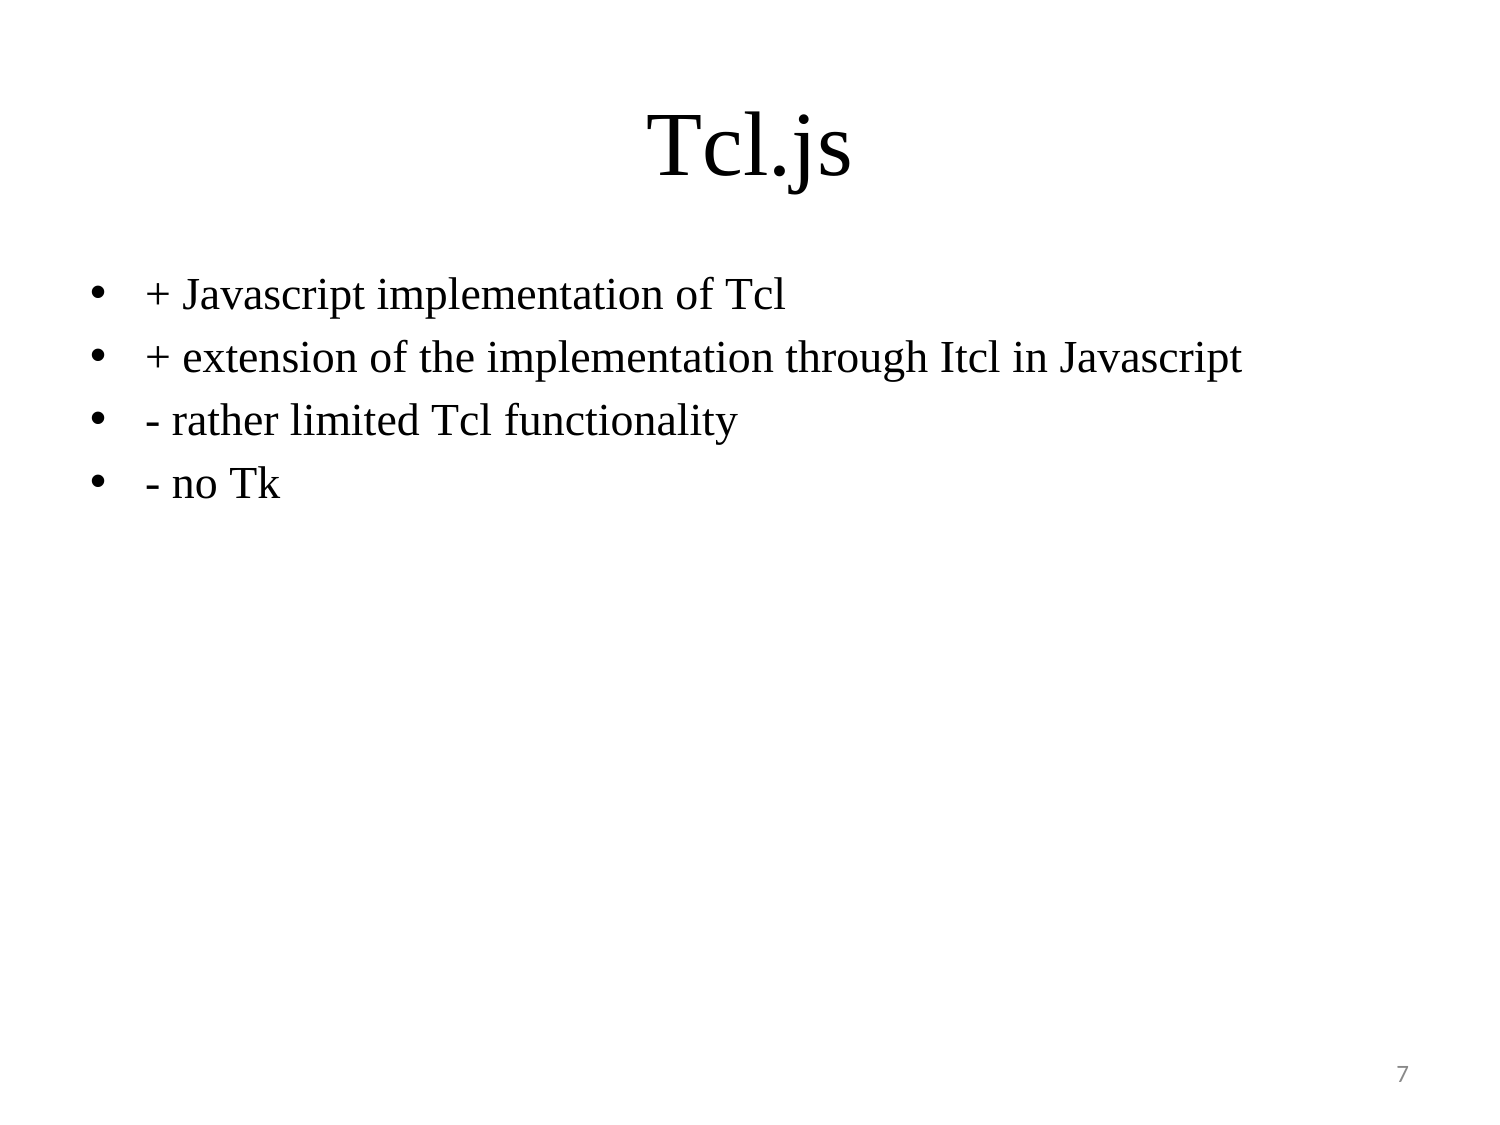

Tcl.js
+ Javascript implementation of Tcl
+ extension of the implementation through Itcl in Javascript
- rather limited Tcl functionality
- no Tk
7